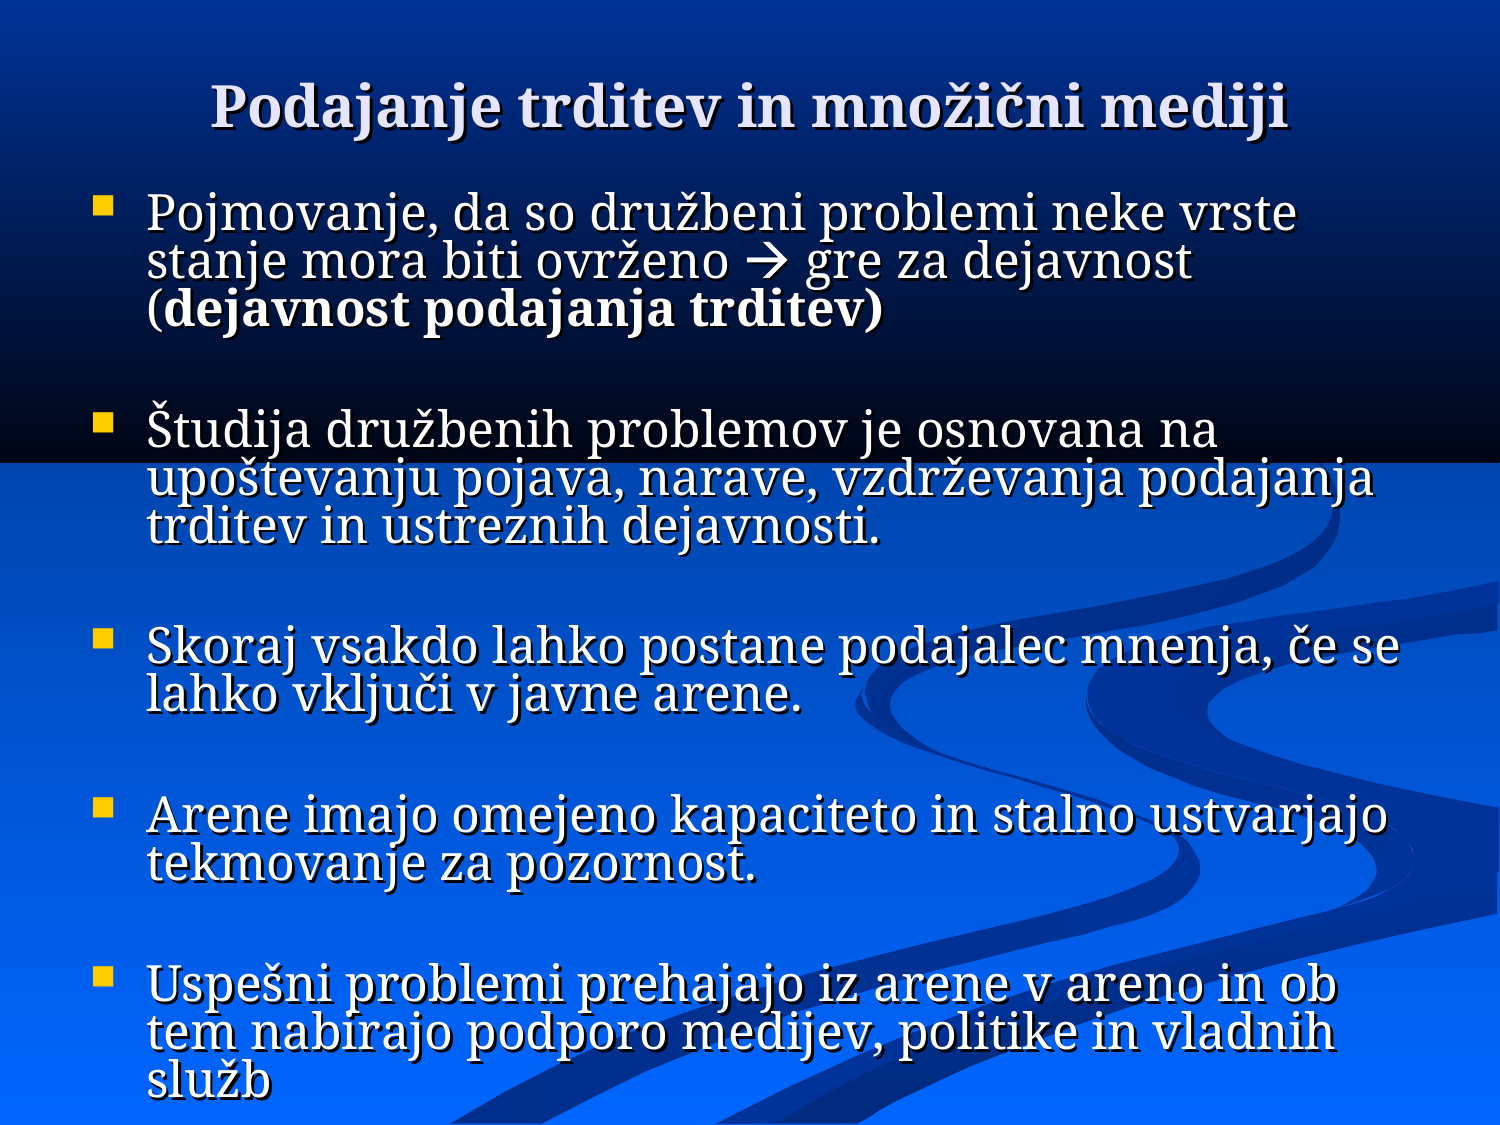

# Podajanje trditev in množični mediji
Pojmovanje, da so družbeni problemi neke vrste stanje mora biti ovrženo  gre za dejavnost (dejavnost podajanja trditev)
Študija družbenih problemov je osnovana na upoštevanju pojava, narave, vzdrževanja podajanja trditev in ustreznih dejavnosti.
Skoraj vsakdo lahko postane podajalec mnenja, če se lahko vključi v javne arene.
Arene imajo omejeno kapaciteto in stalno ustvarjajo tekmovanje za pozornost.
Uspešni problemi prehajajo iz arene v areno in ob tem nabirajo podporo medijev, politike in vladnih služb